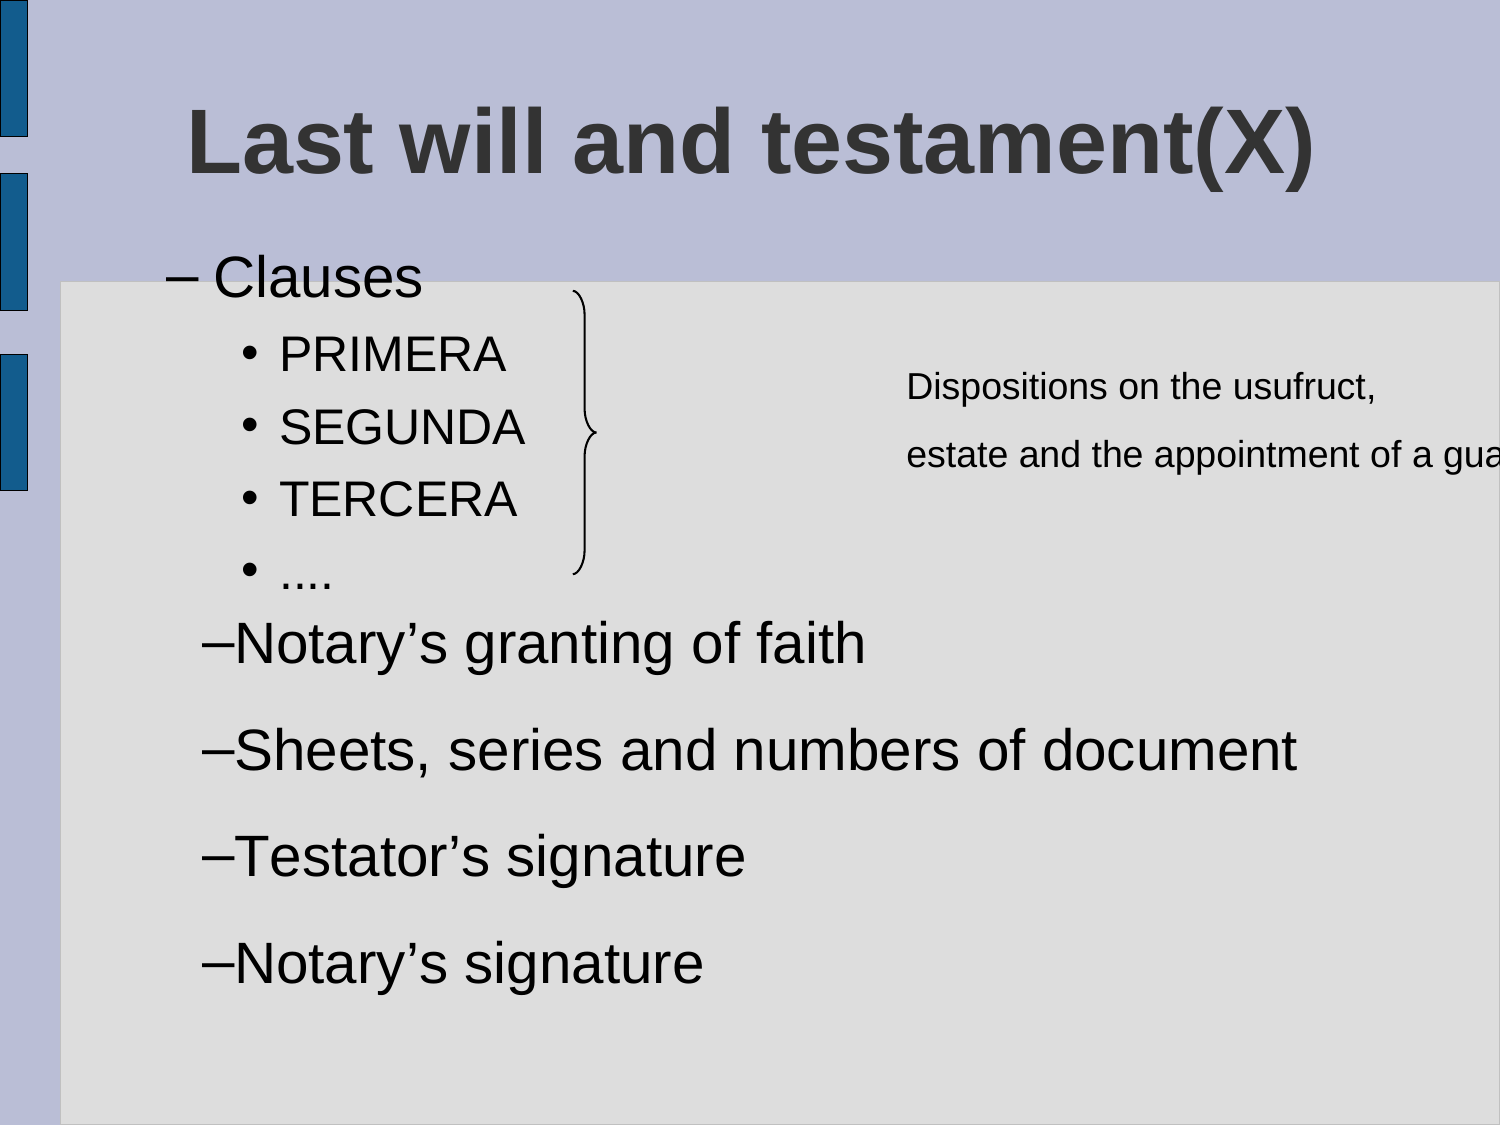

# Last will and testament(X)
Clauses
PRIMERA
SEGUNDA
TERCERA
....
Dispositions on the usufruct,
estate and the appointment of a guardian
Notary’s granting of faith
Sheets, series and numbers of document
Testator’s signature
Notary’s signature